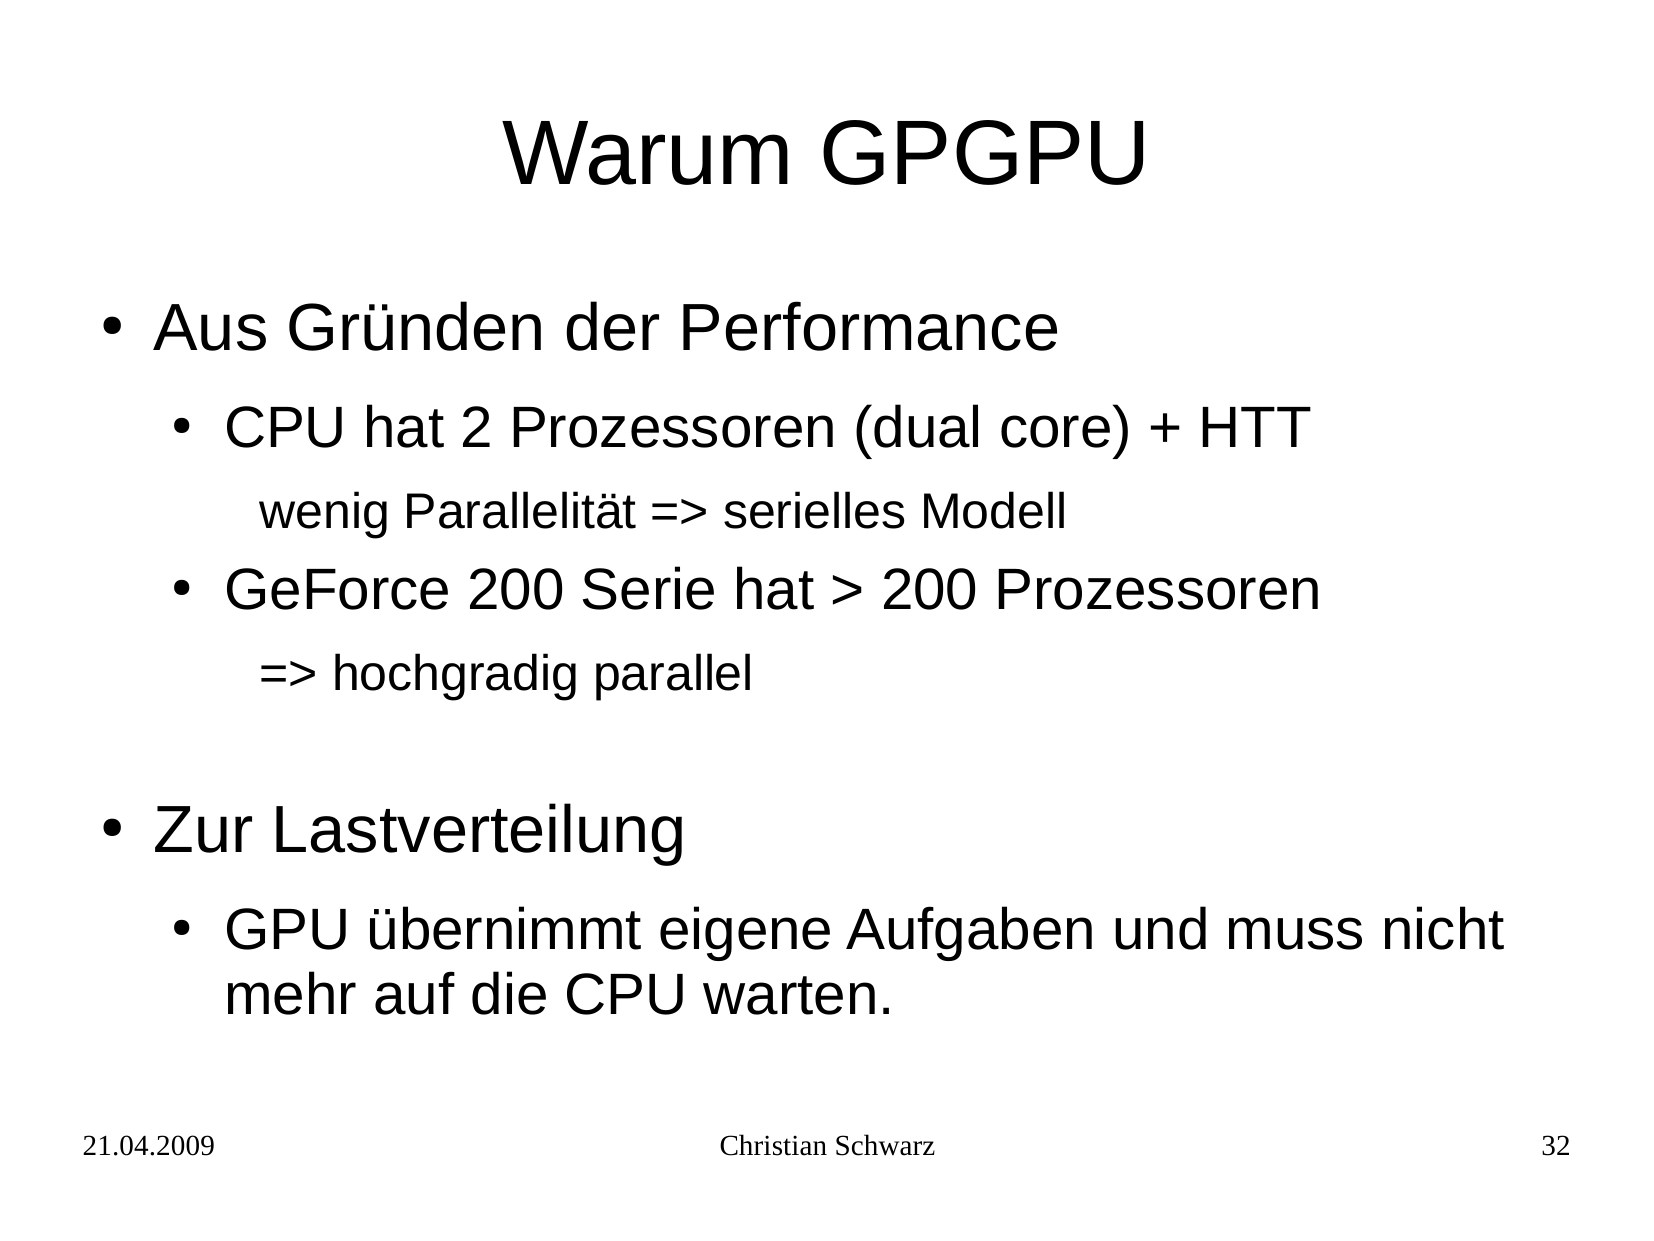

# Warum GPGPU
Aus Gründen der Performance
CPU hat 2 Prozessoren (dual core) + HTT
wenig Parallelität => serielles Modell
GeForce 200 Serie hat > 200 Prozessoren
=> hochgradig parallel
Zur Lastverteilung
GPU übernimmt eigene Aufgaben und muss nicht mehr auf die CPU warten.
21.04.2009
Christian Schwarz
32